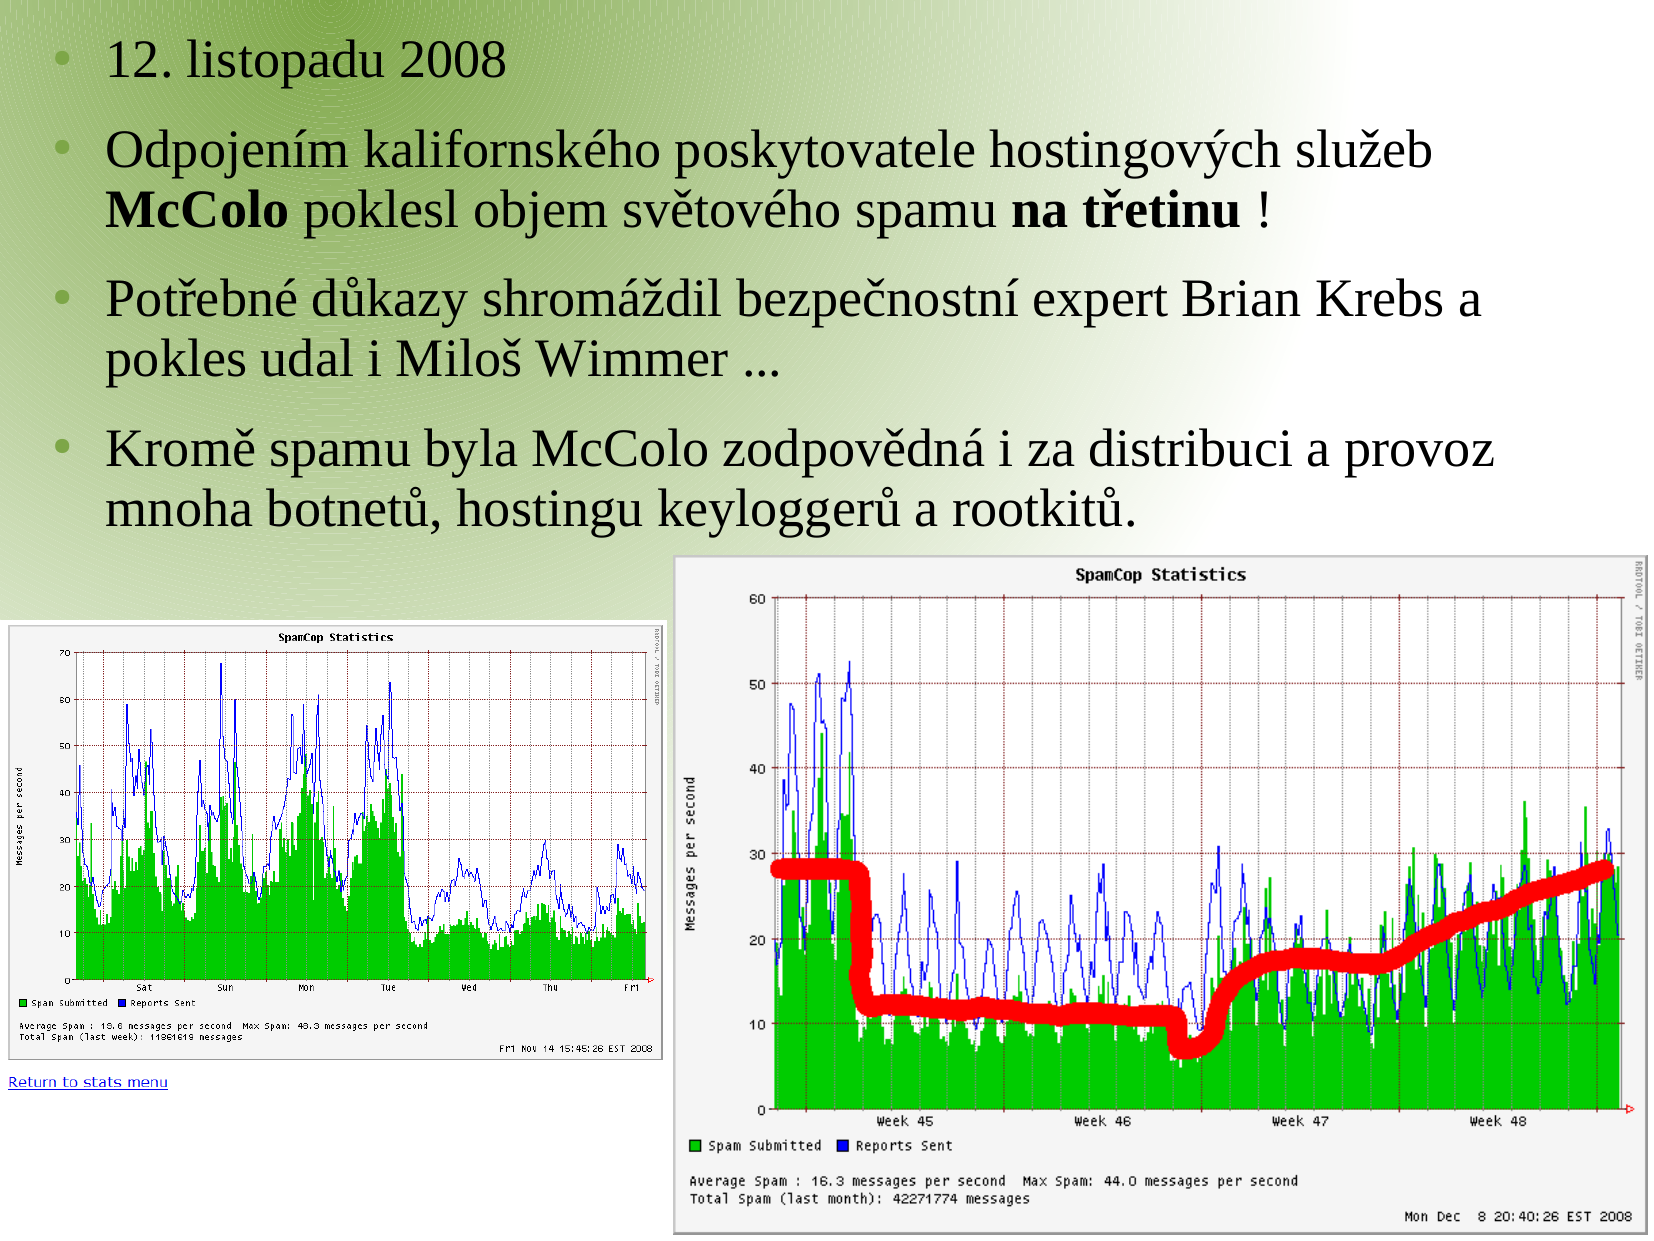

# 12. listopadu 2008
Odpojením kalifornského poskytovatele hostingových služeb McColo poklesl objem světového spamu na třetinu !
Potřebné důkazy shromáždil bezpečnostní expert Brian Krebs a pokles udal i Miloš Wimmer ...
Kromě spamu byla McColo zodpovědná i za distribuci a provoz
mnoha botnetů, hostingu keyloggerů a rootkitů.